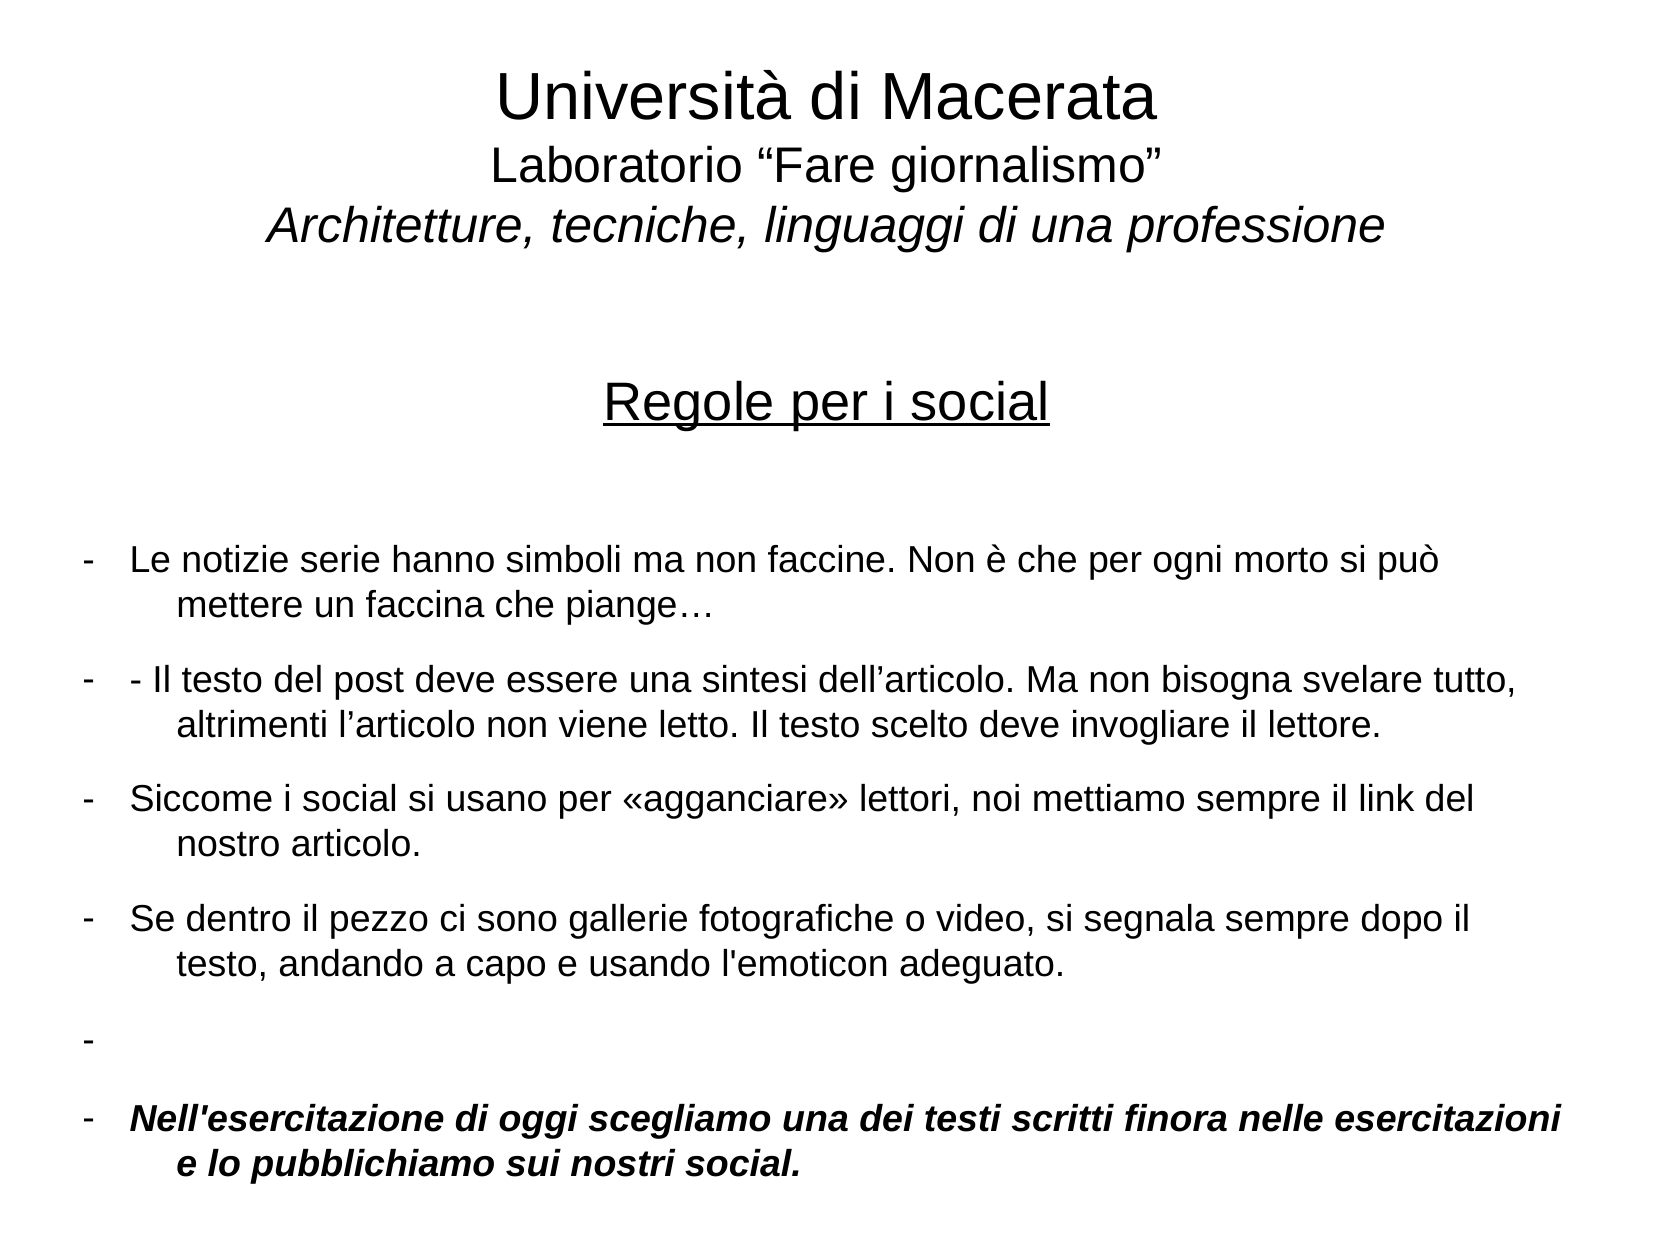

# Università di Macerata Laboratorio “Fare giornalismo” Architetture, tecniche, linguaggi di una professione
Regole per i social
Le notizie serie hanno simboli ma non faccine. Non è che per ogni morto si può mettere un faccina che piange…
- Il testo del post deve essere una sintesi dell’articolo. Ma non bisogna svelare tutto, altrimenti l’articolo non viene letto. Il testo scelto deve invogliare il lettore.
Siccome i social si usano per «agganciare» lettori, noi mettiamo sempre il link del nostro articolo.
Se dentro il pezzo ci sono gallerie fotografiche o video, si segnala sempre dopo il testo, andando a capo e usando l'emoticon adeguato.
Nell'esercitazione di oggi scegliamo una dei testi scritti finora nelle esercitazioni e lo pubblichiamo sui nostri social.